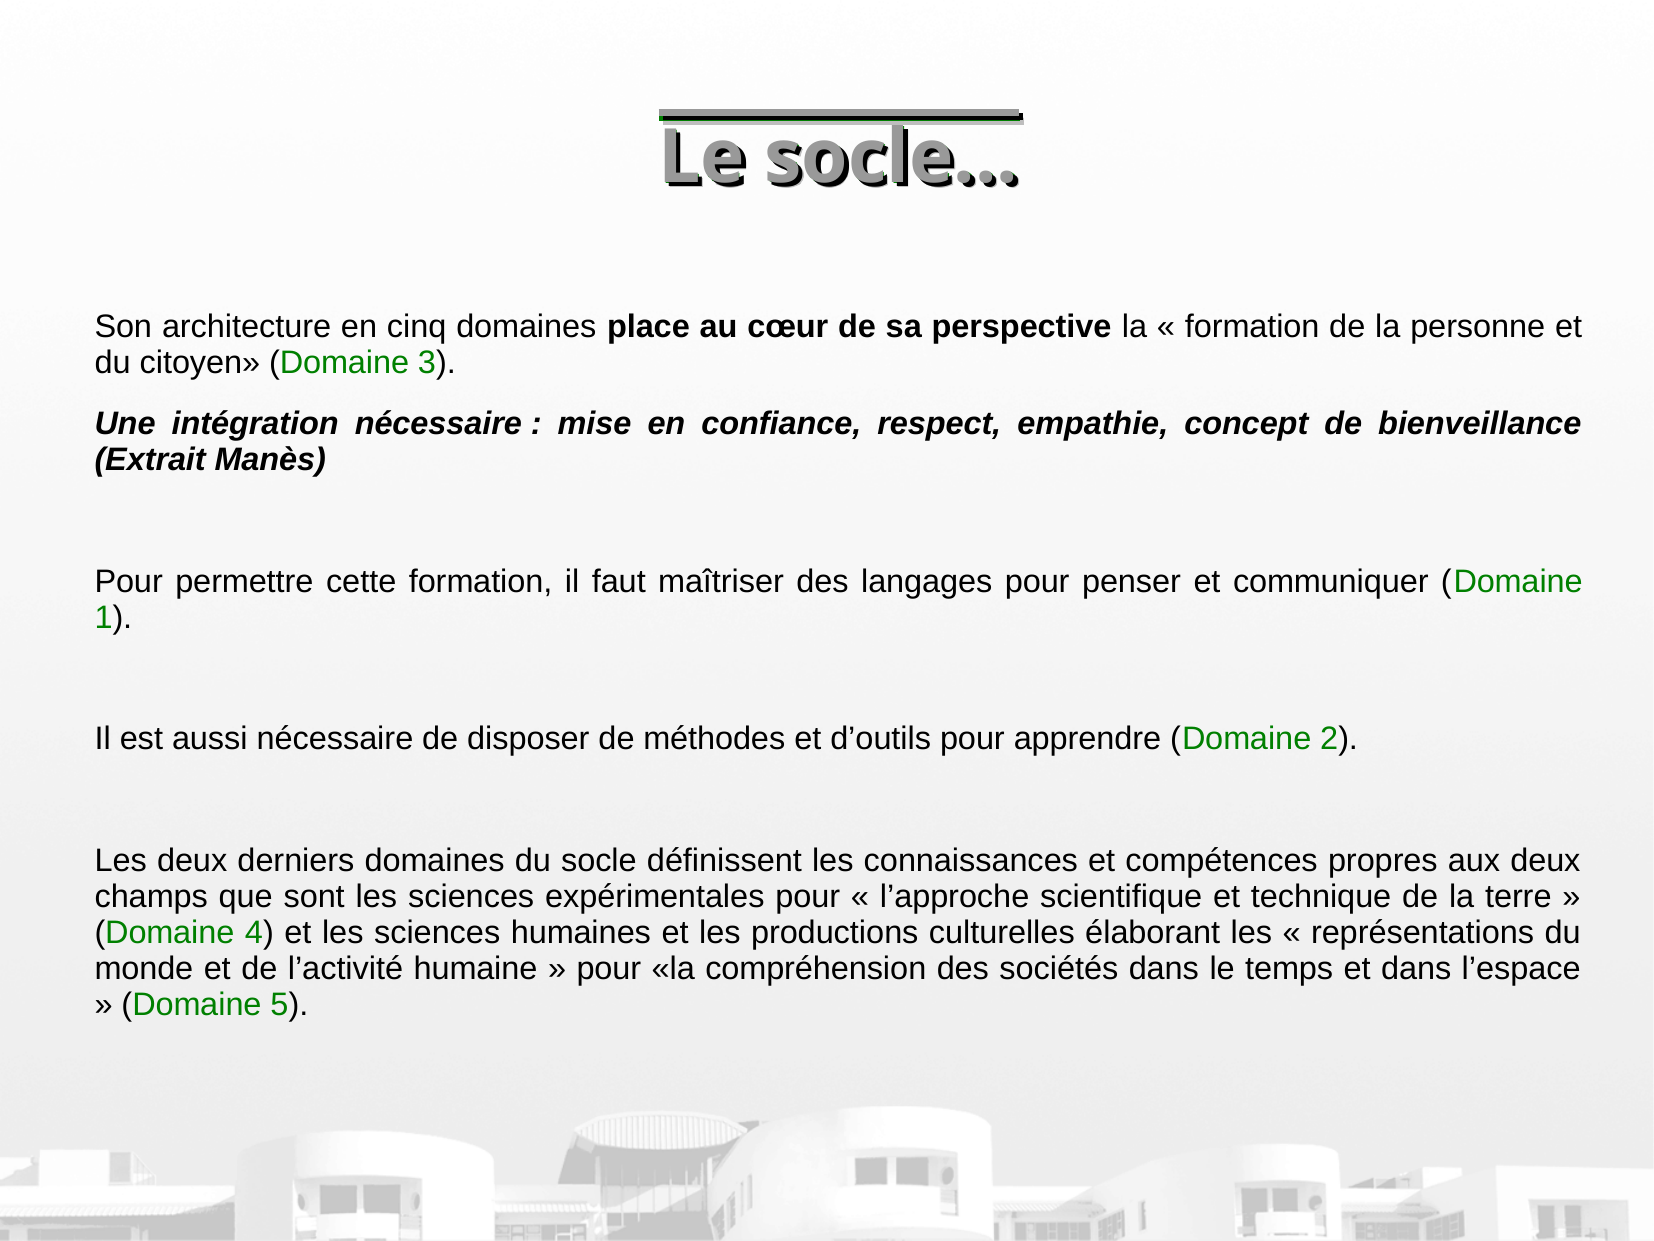

# Le socle...
Son architecture en cinq domaines place au cœur de sa perspective la « formation de la personne et du citoyen» (Domaine 3).
Une intégration nécessaire : mise en confiance, respect, empathie, concept de bienveillance (Extrait Manès)
Pour permettre cette formation, il faut maîtriser des langages pour penser et communiquer (Domaine 1).
Il est aussi nécessaire de disposer de méthodes et d’outils pour apprendre (Domaine 2).
Les deux derniers domaines du socle définissent les connaissances et compétences propres aux deux champs que sont les sciences expérimentales pour « l’approche scientifique et technique de la terre » (Domaine 4) et les sciences humaines et les productions culturelles élaborant les « représentations du monde et de l’activité humaine » pour «la compréhension des sociétés dans le temps et dans l’espace » (Domaine 5).